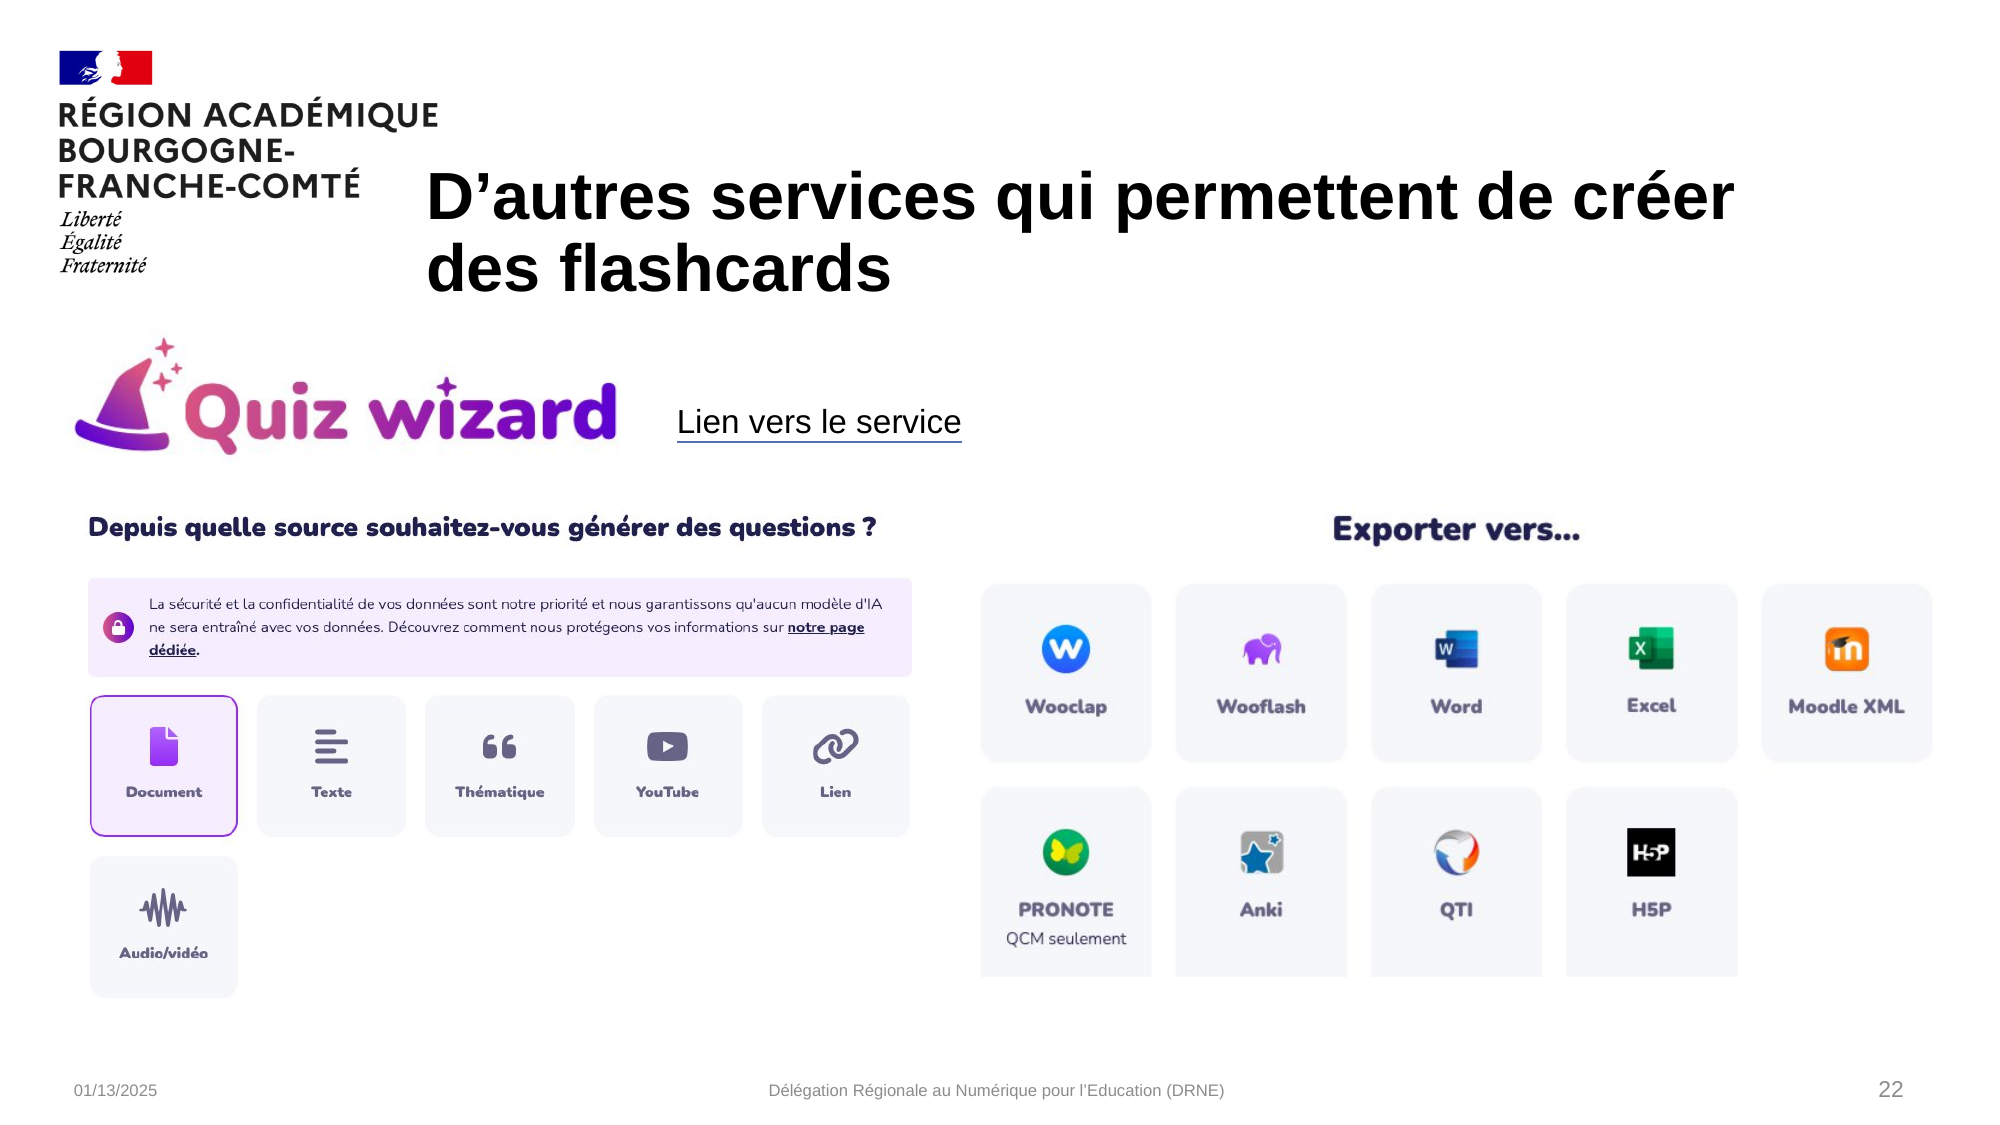

D’autres services qui permettent de créer
des flashcards
Lien vers le service
22
01/13/2025
Délégation Régionale au Numérique pour l’Education (DRNE)